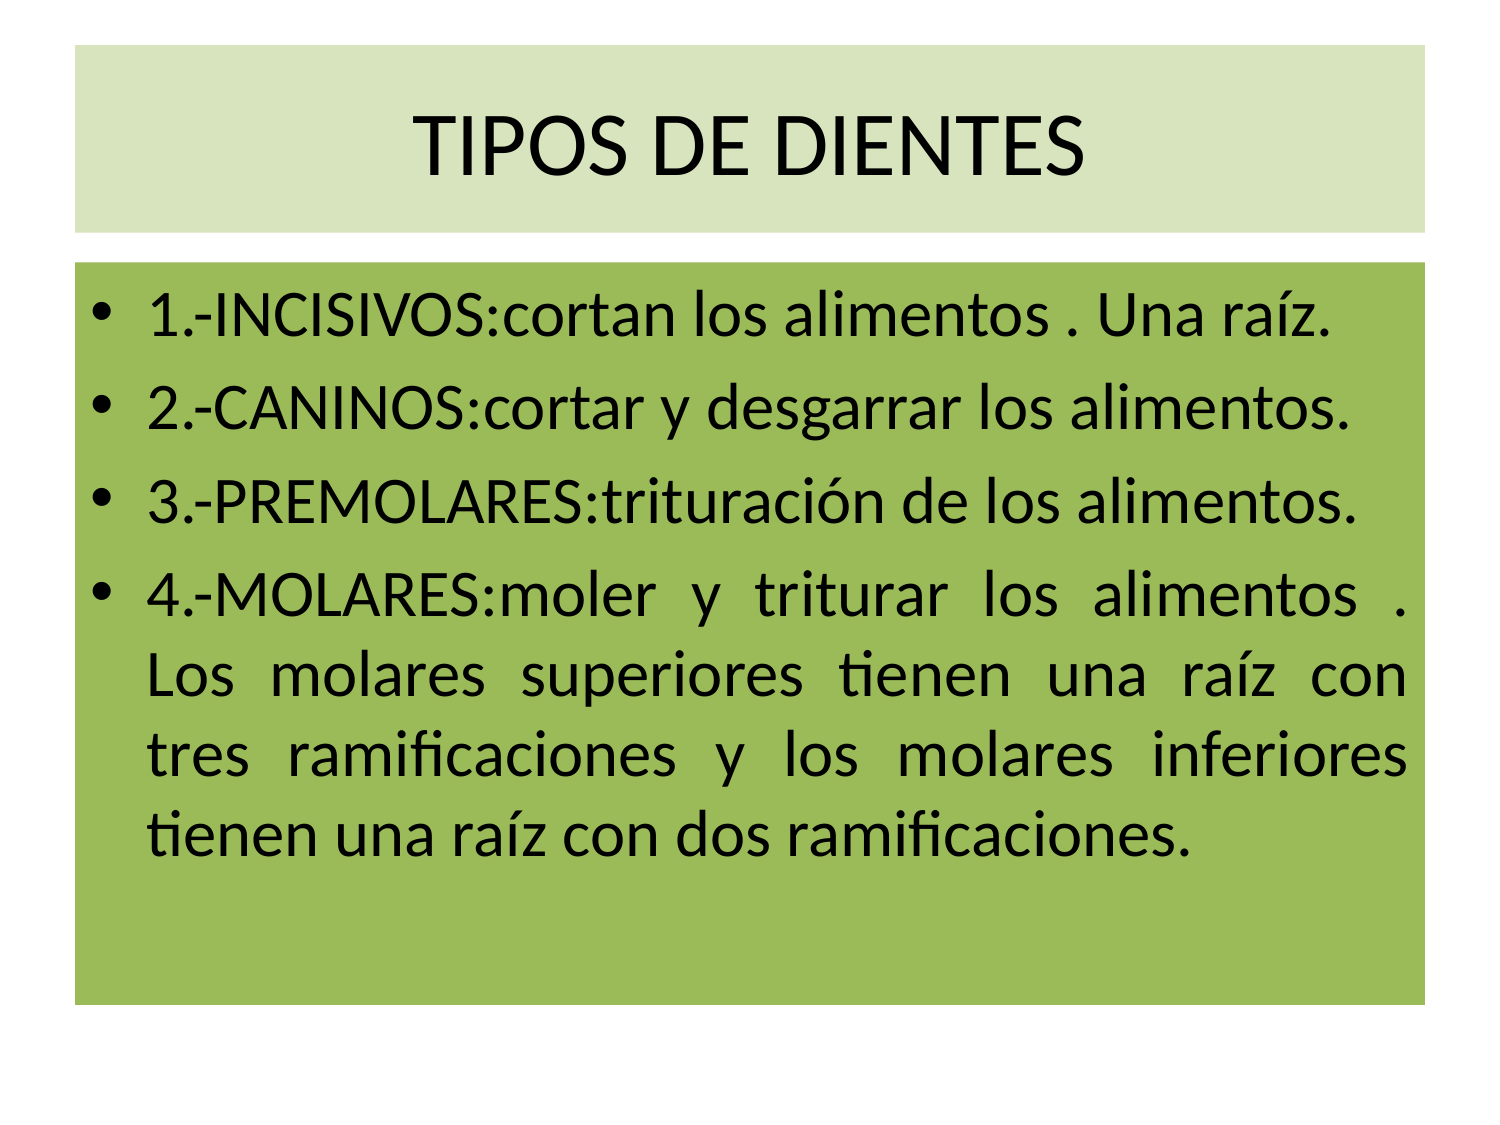

# TIPOS DE DIENTES
1.-INCISIVOS:cortan los alimentos . Una raíz.
2.-CANINOS:cortar y desgarrar los alimentos.
3.-PREMOLARES:trituración de los alimentos.
4.-MOLARES:moler y triturar los alimentos . Los molares superiores tienen una raíz con tres ramificaciones y los molares inferiores tienen una raíz con dos ramificaciones.